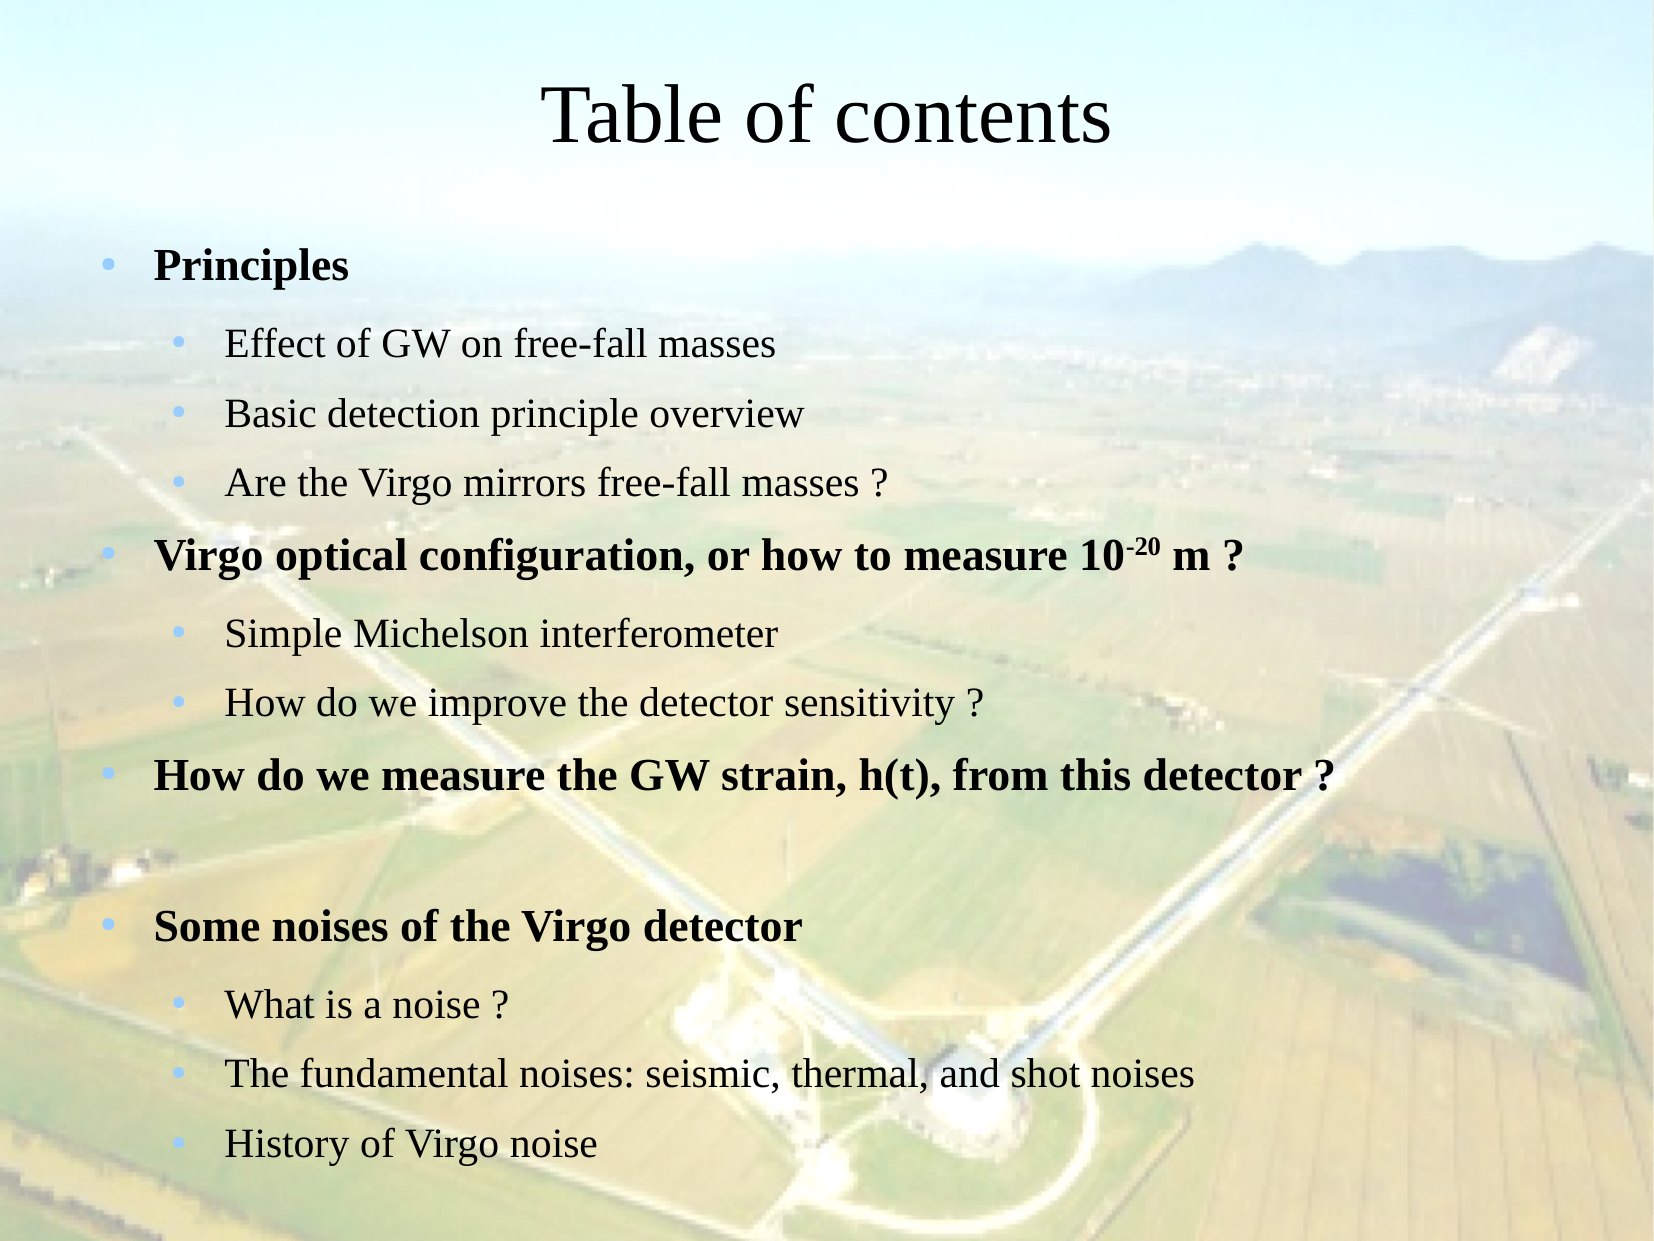

# Table of contents
Principles
Effect of GW on free-fall masses
Basic detection principle overview
Are the Virgo mirrors free-fall masses ?
Virgo optical configuration, or how to measure 10-20 m ?
Simple Michelson interferometer
How do we improve the detector sensitivity ?
How do we measure the GW strain, h(t), from this detector ?
Some noises of the Virgo detector
What is a noise ?
The fundamental noises: seismic, thermal, and shot noises
History of Virgo noise